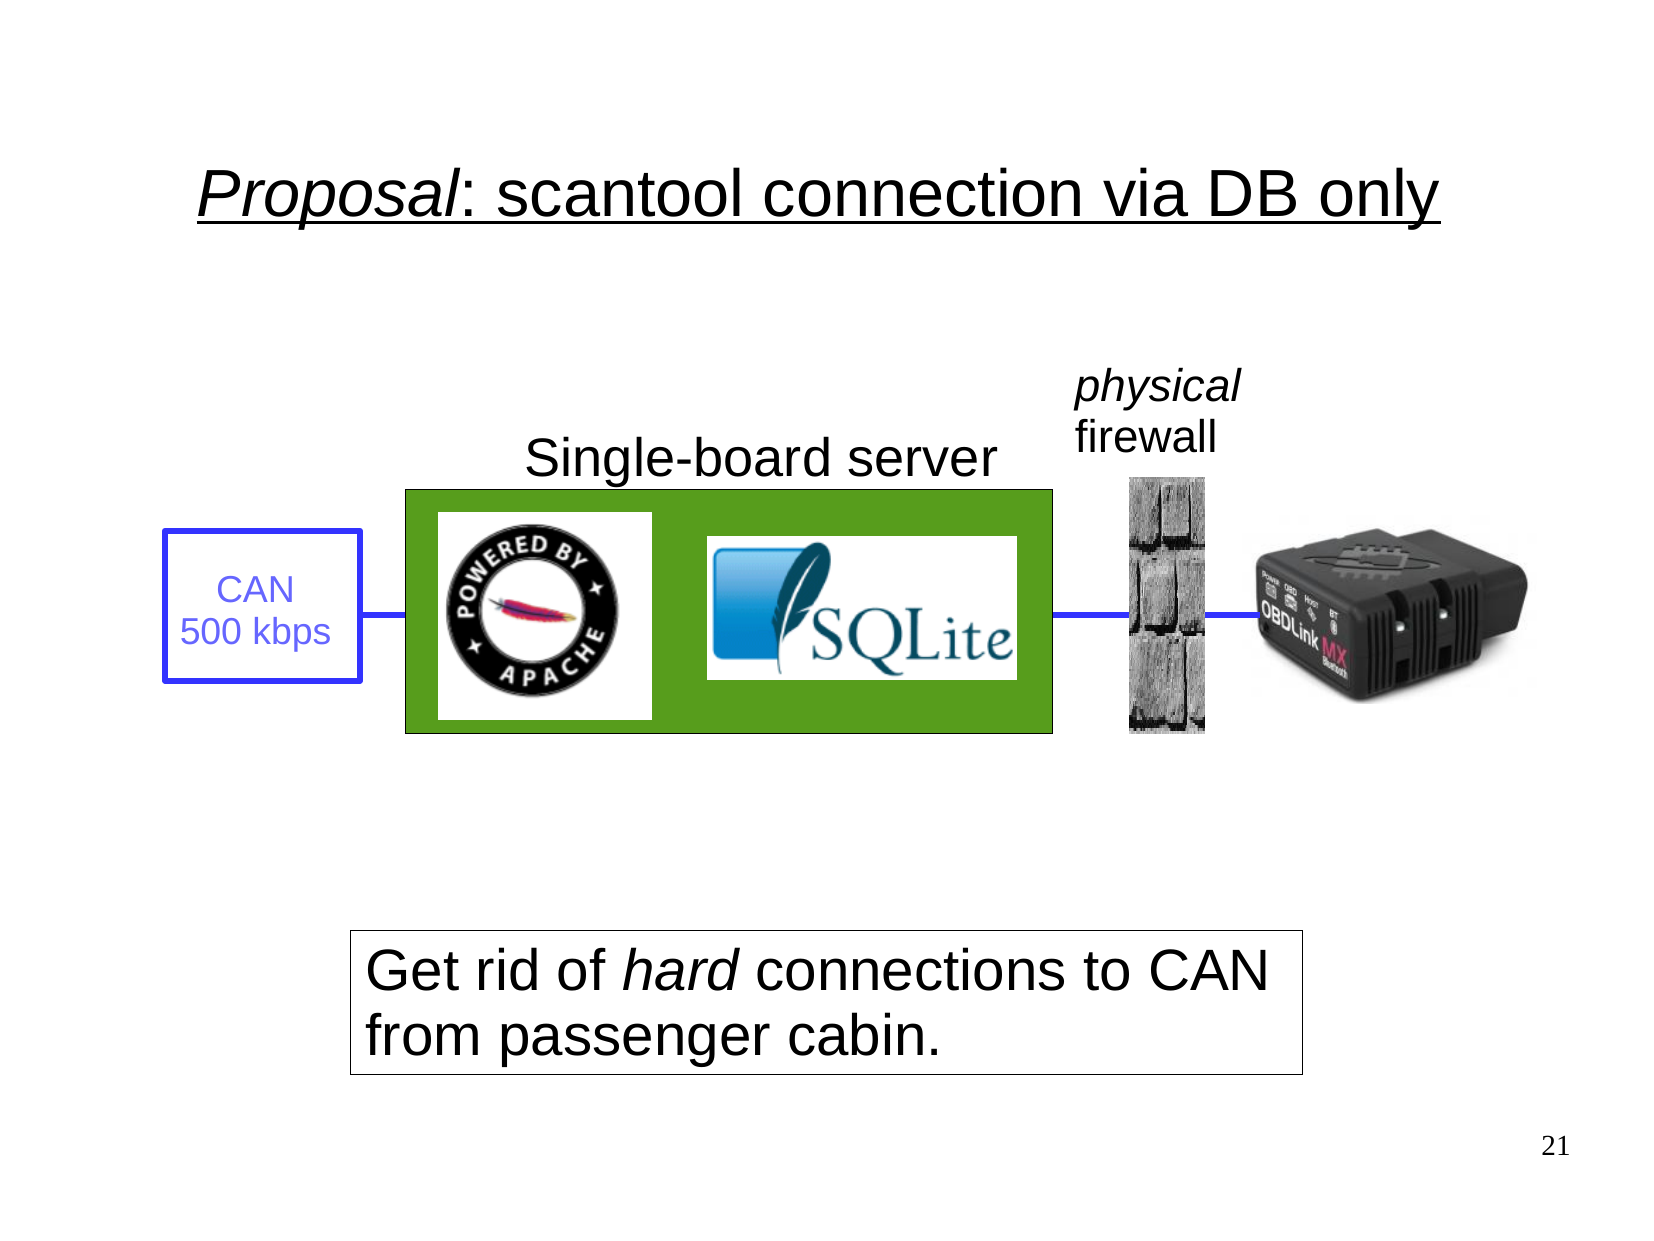

# Proposal: scantool connection via DB only
physical
firewall
Single-board server
CAN
500 kbps
Get rid of hard connections to CAN
from passenger cabin.
21